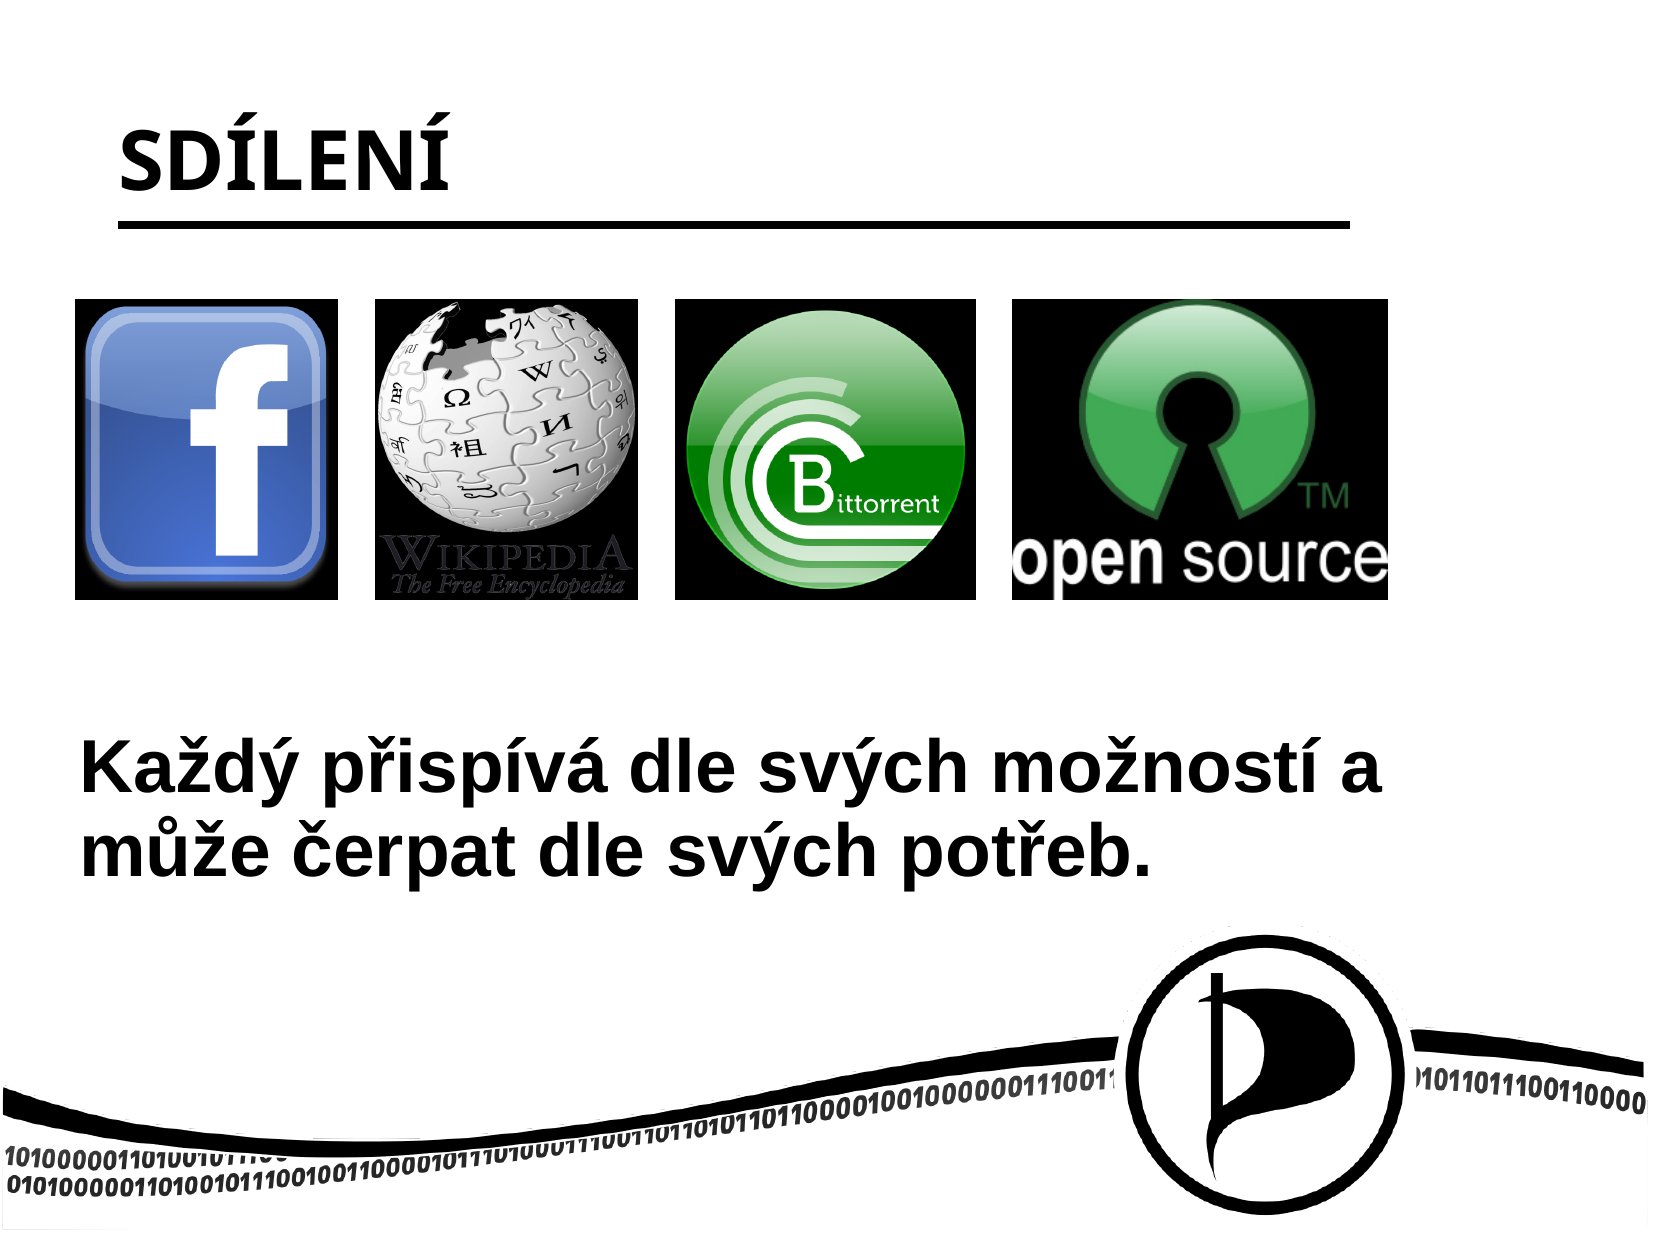

# SDÍLENÍ
Každý přispívá dle svých možností a může čerpat dle svých potřeb.